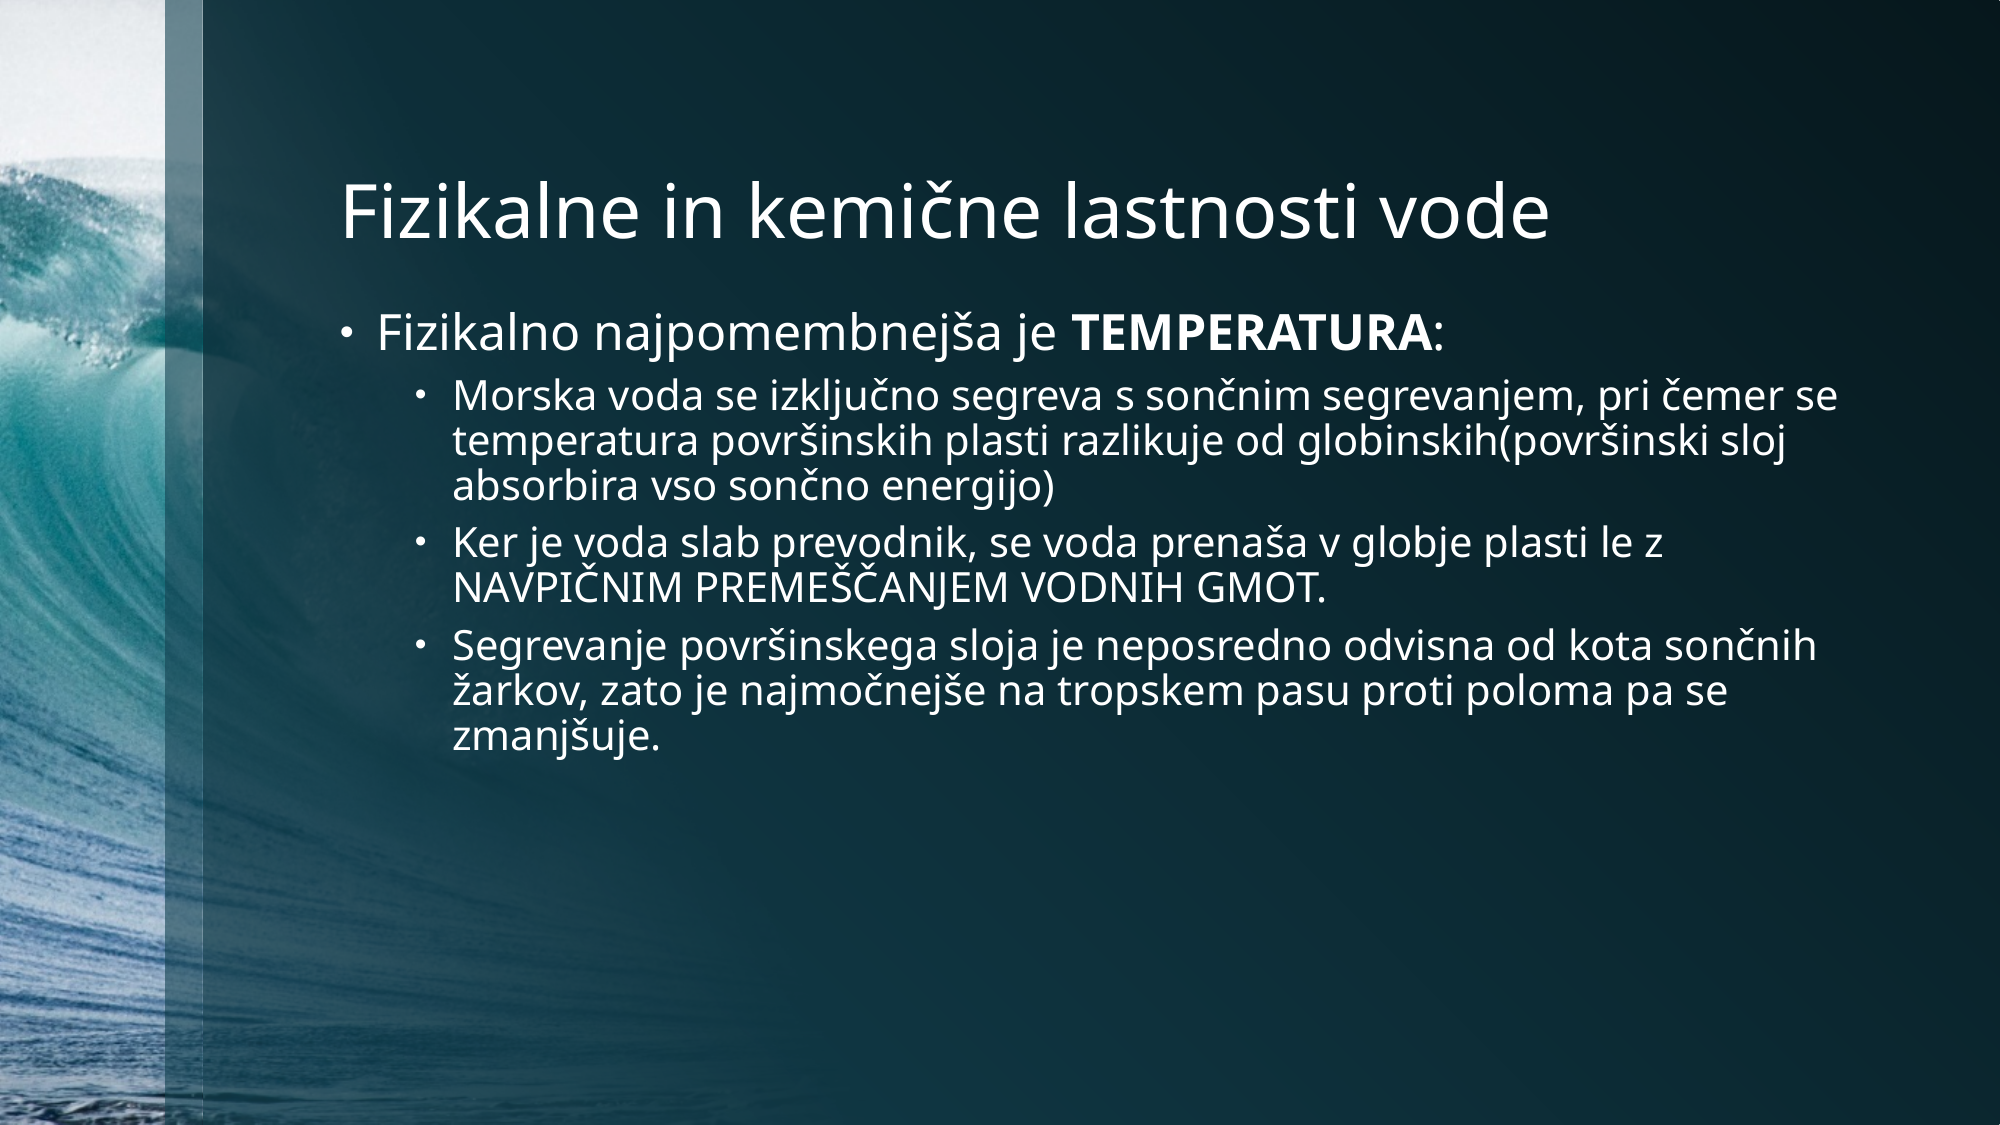

# Fizikalne in kemične lastnosti vode
Fizikalno najpomembnejša je TEMPERATURA:
Morska voda se izključno segreva s sončnim segrevanjem, pri čemer se temperatura površinskih plasti razlikuje od globinskih(površinski sloj absorbira vso sončno energijo)
Ker je voda slab prevodnik, se voda prenaša v globje plasti le z NAVPIČNIM PREMEŠČANJEM VODNIH GMOT.
Segrevanje površinskega sloja je neposredno odvisna od kota sončnih žarkov, zato je najmočnejše na tropskem pasu proti poloma pa se zmanjšuje.